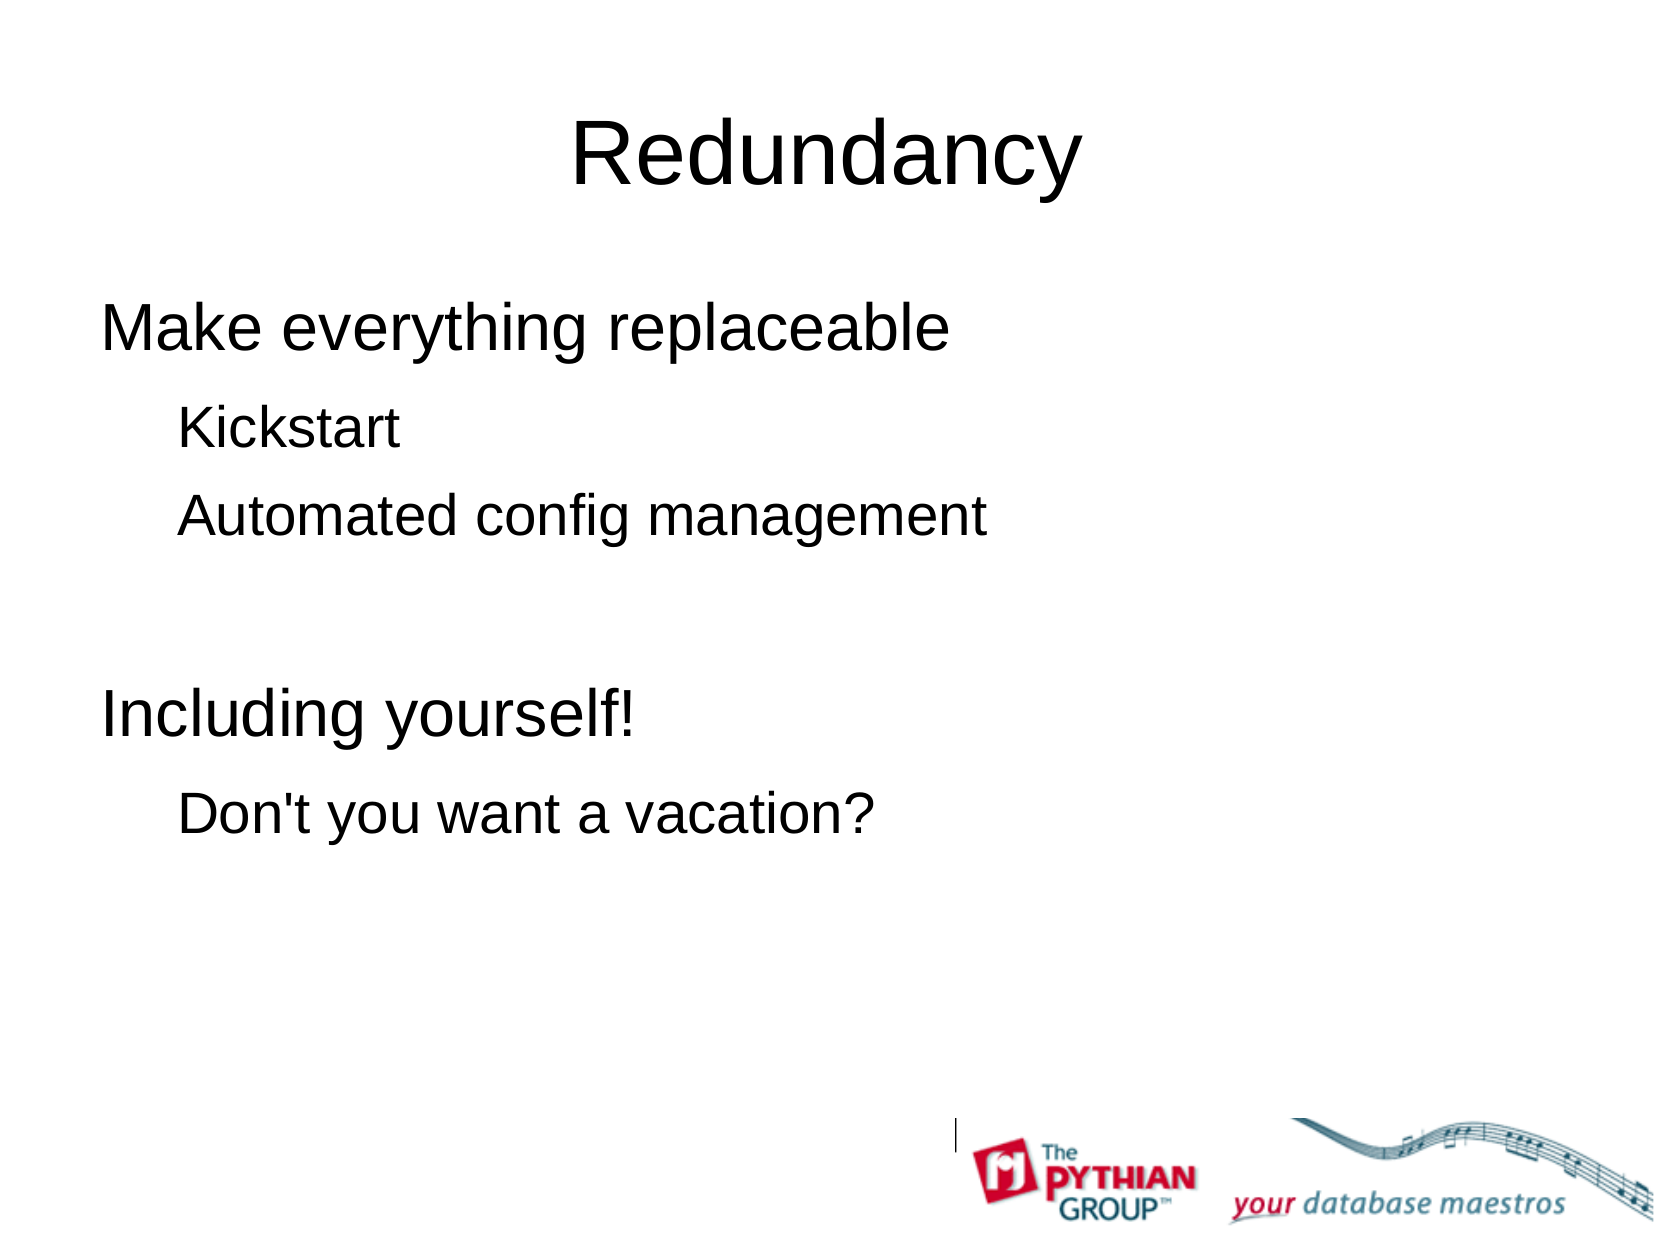

# Redundancy
Make everything replaceable
Kickstart
Automated config management
Including yourself!
Don't you want a vacation?